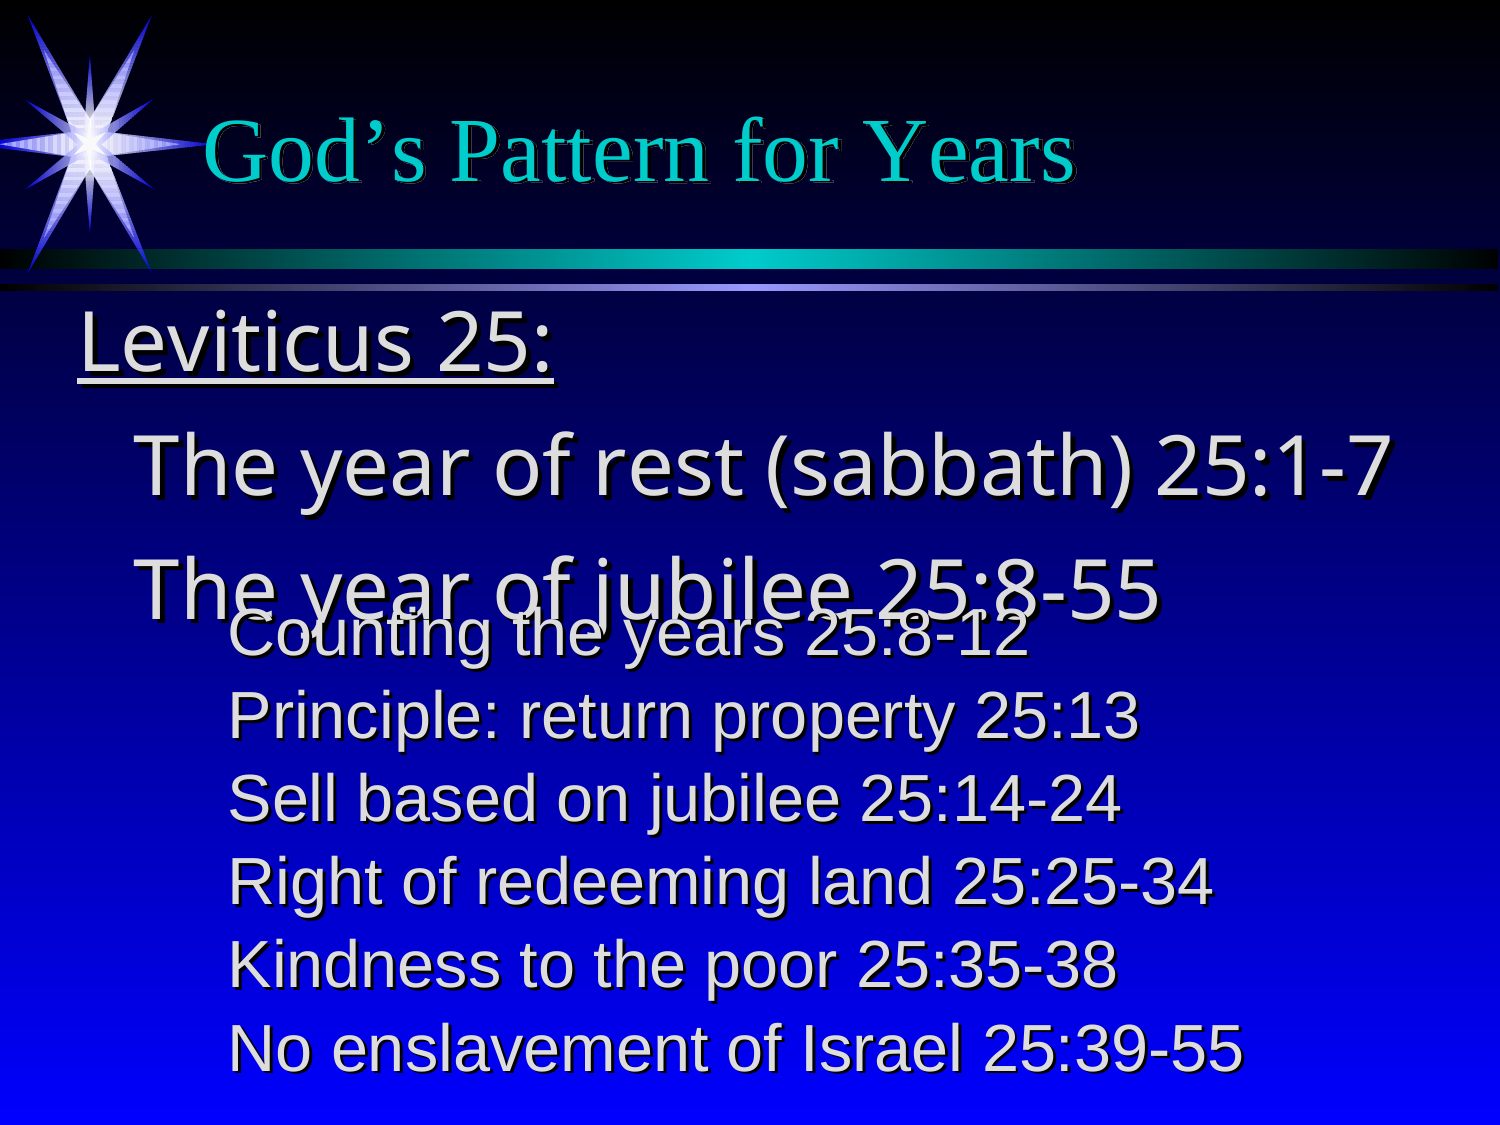

# God’s Pattern for Years
Leviticus 25:
	The year of rest (sabbath) 25:1-7
	The year of jubilee 25:8-55
Counting the years 25:8-12
Principle: return property 25:13
Sell based on jubilee 25:14-24
Right of redeeming land 25:25-34
Kindness to the poor 25:35-38
No enslavement of Israel 25:39-55